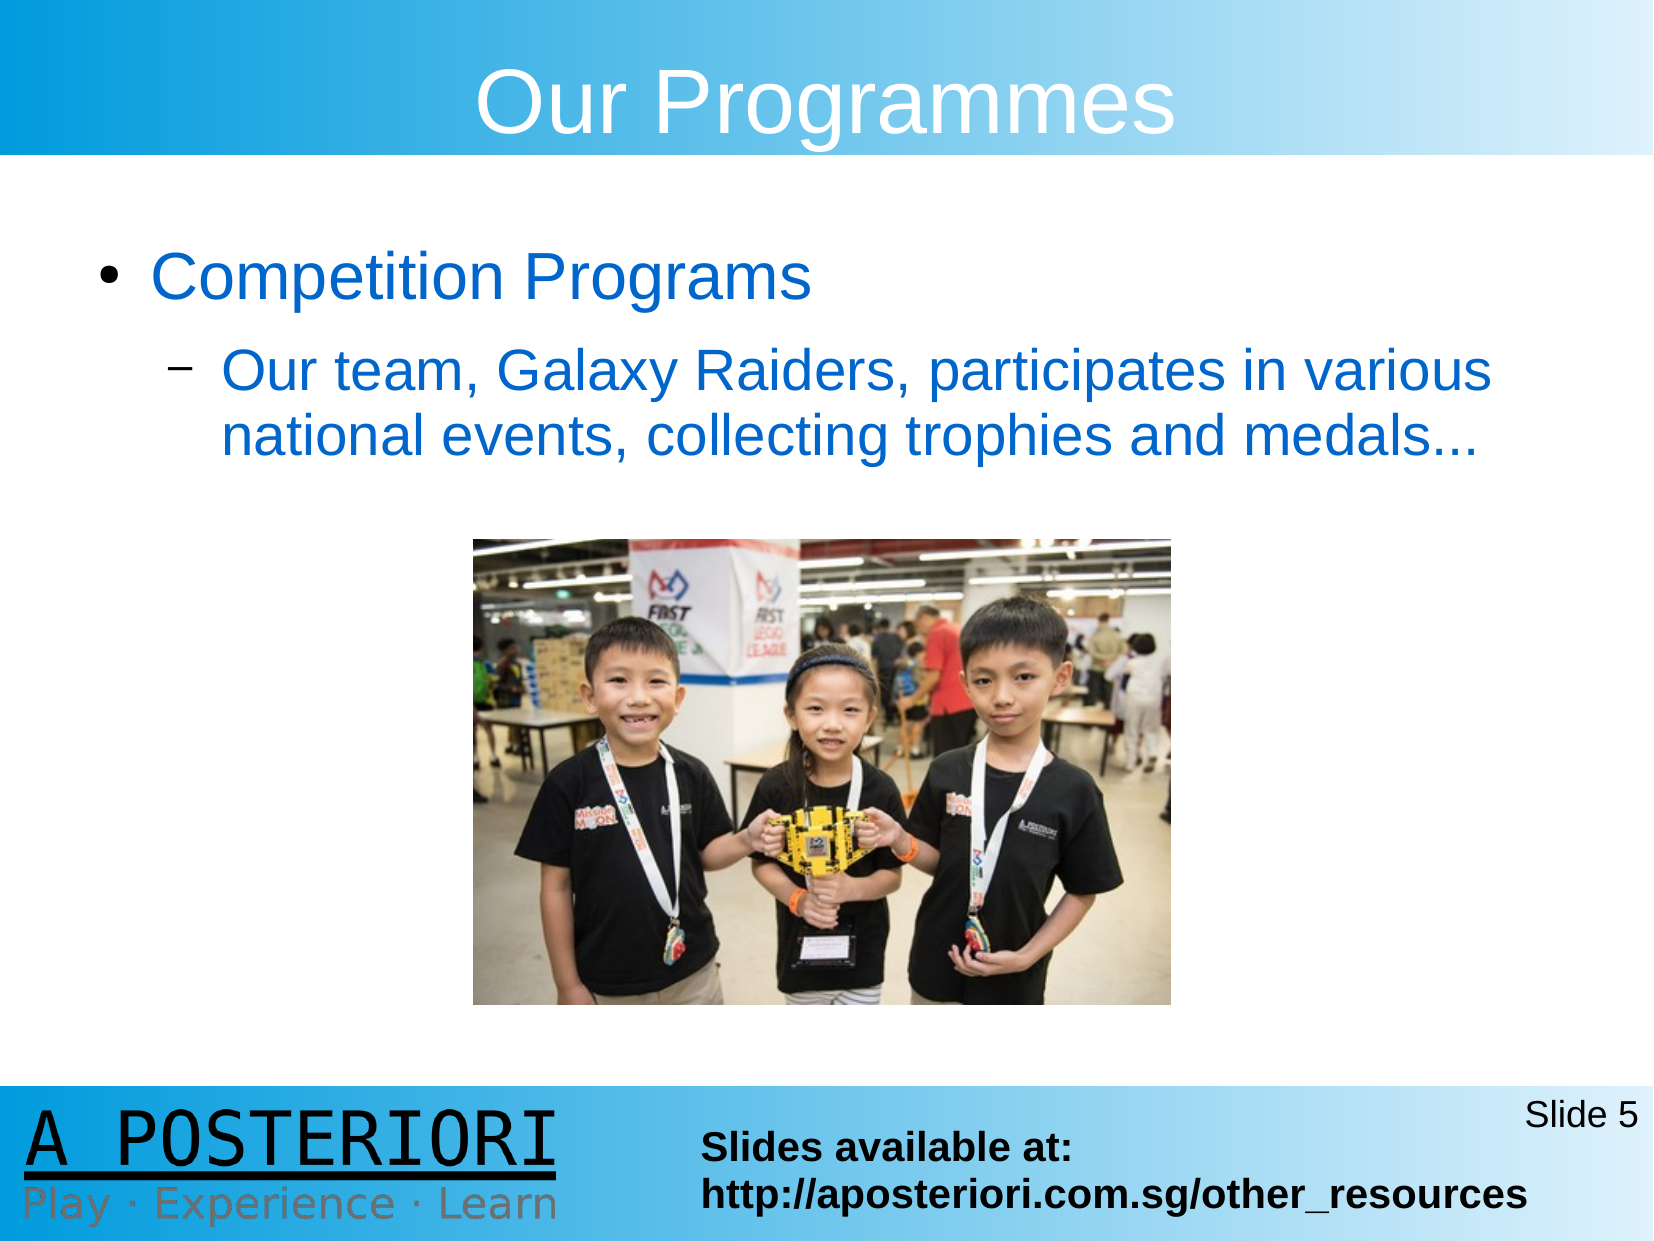

# Our Programmes
Competition Programs
Our team, Galaxy Raiders, participates in various national events, collecting trophies and medals...